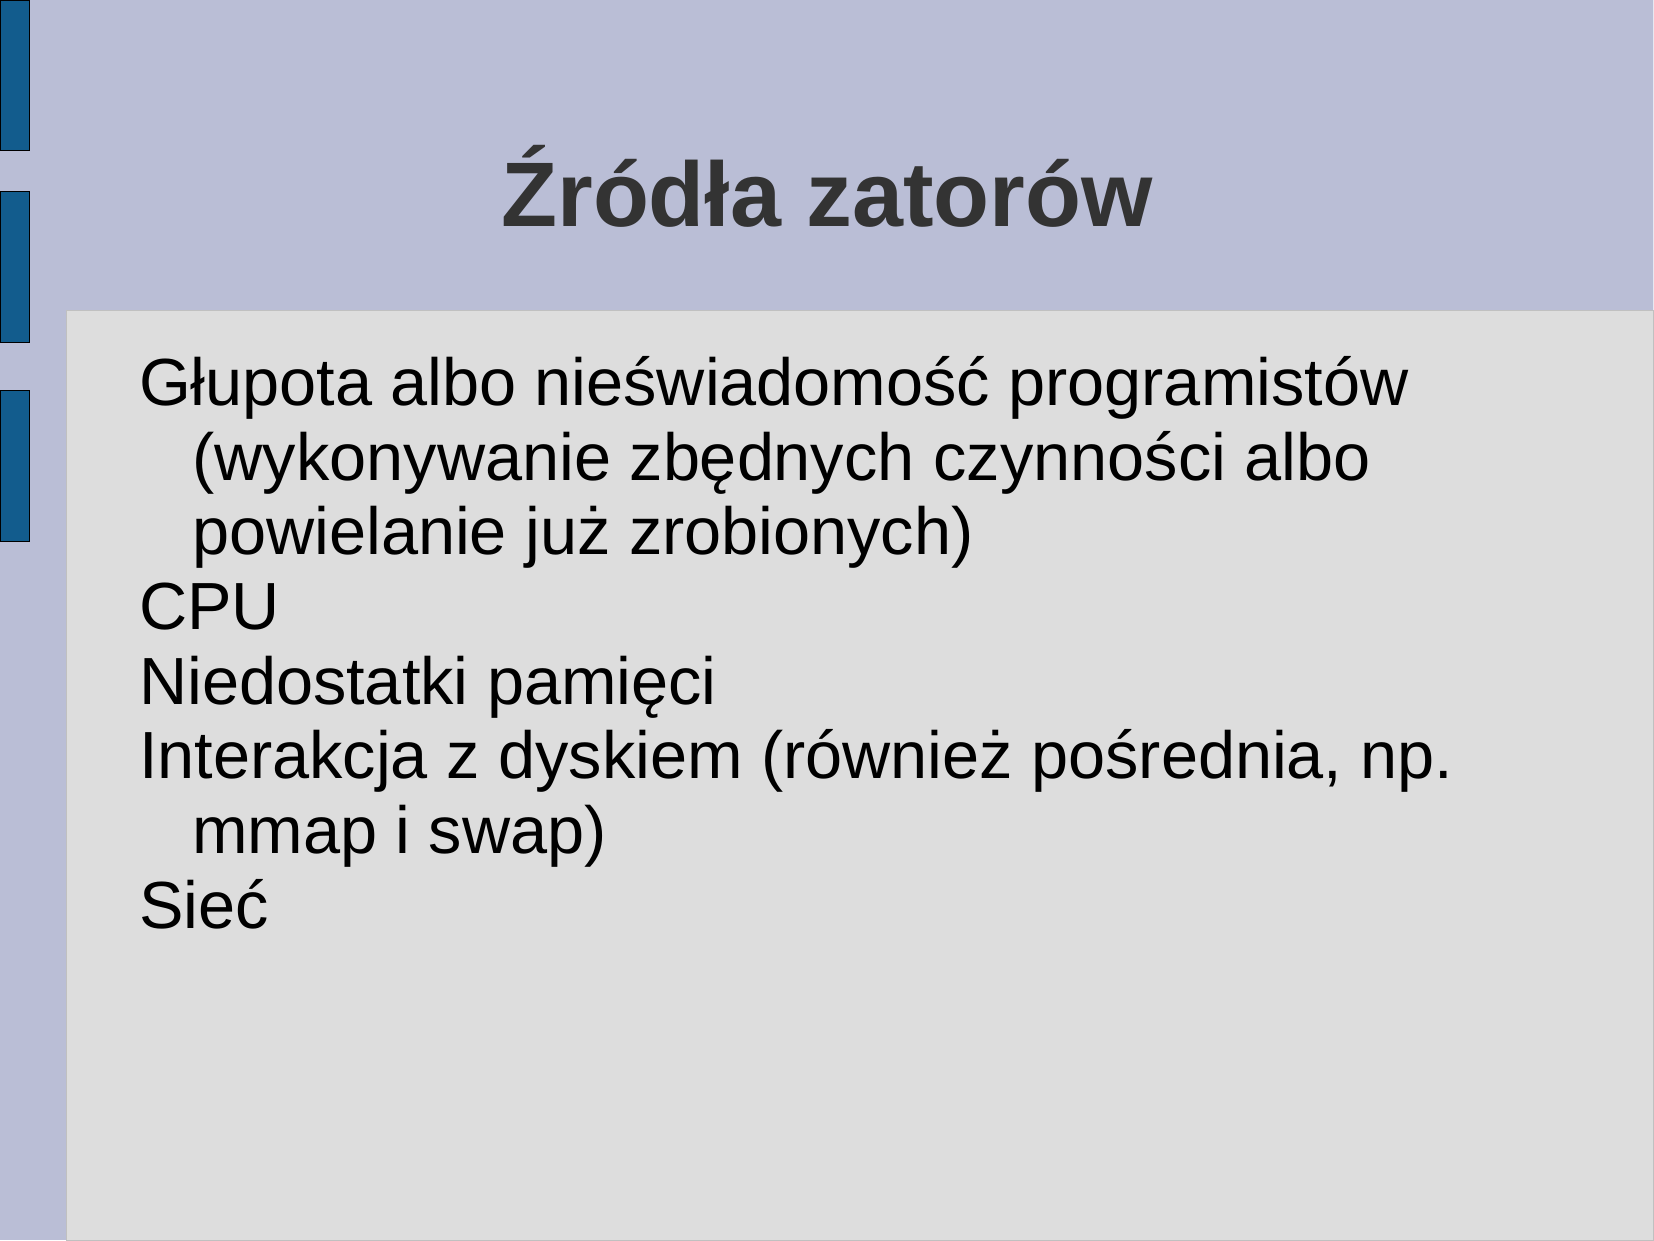

# Źródła zatorów
Głupota albo nieświadomość programistów (wykonywanie zbędnych czynności albo powielanie już zrobionych)
CPU
Niedostatki pamięci
Interakcja z dyskiem (również pośrednia, np. mmap i swap)
Sieć